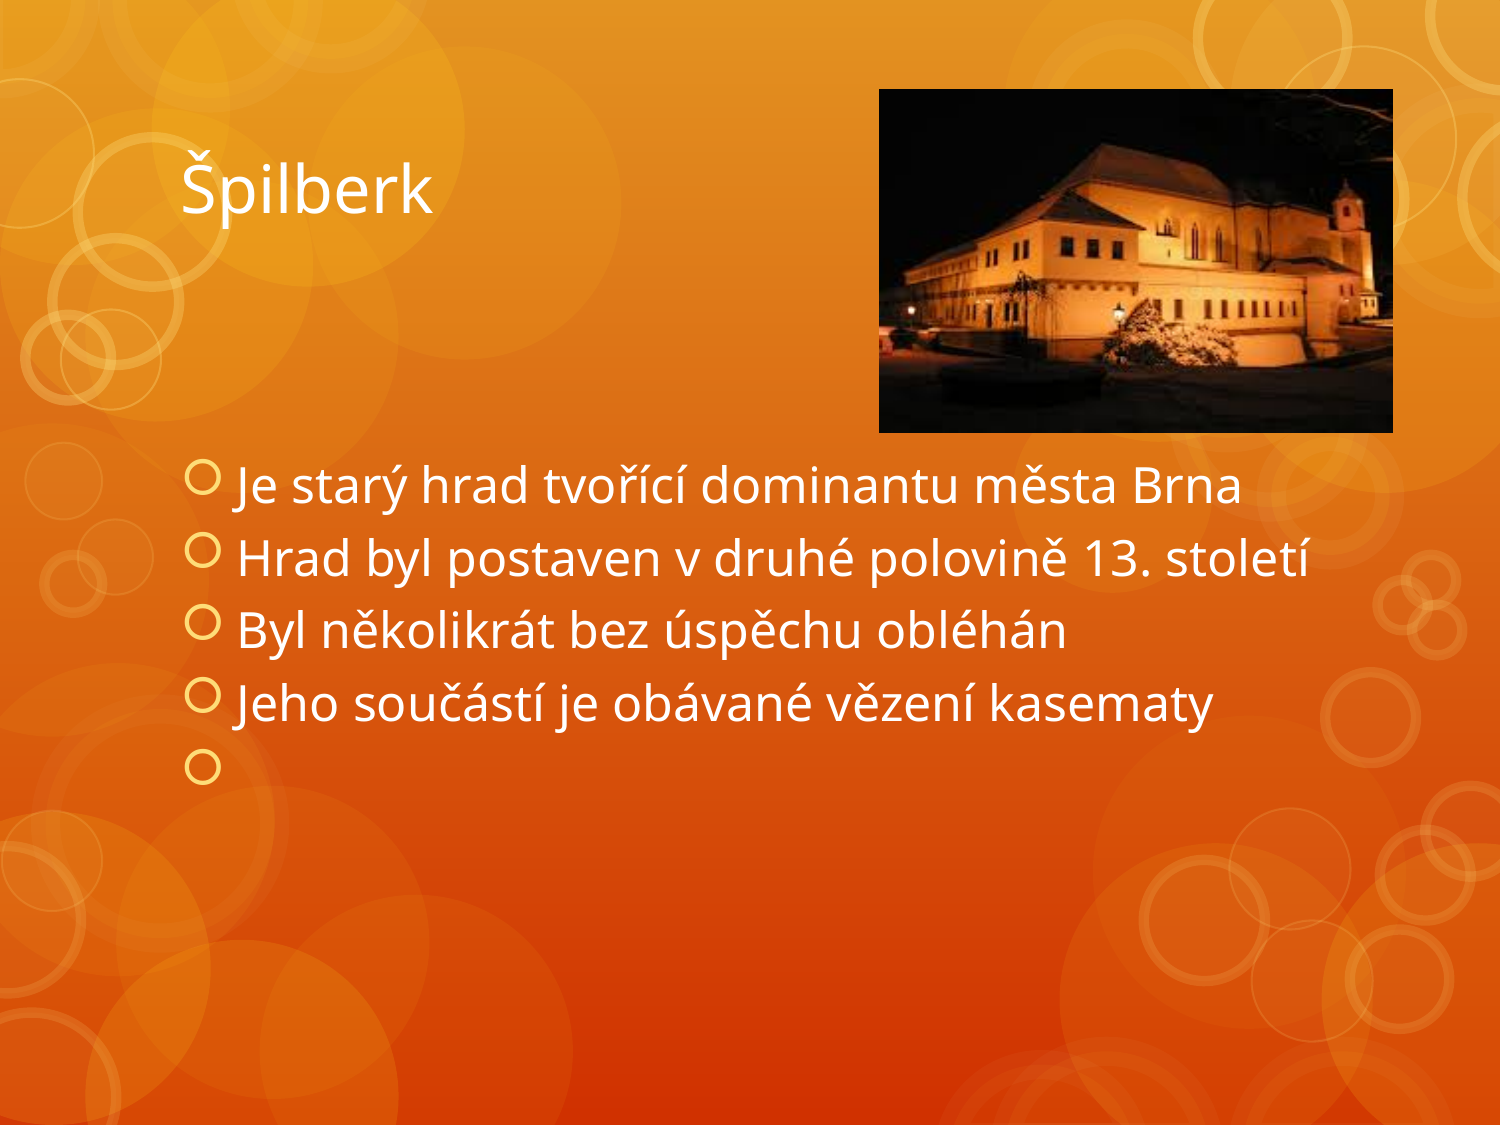

# Špilberk
Je starý hrad tvořící dominantu města Brna
Hrad byl postaven v druhé polovině 13. století
Byl několikrát bez úspěchu obléhán
Jeho součástí je obávané vězení kasematy